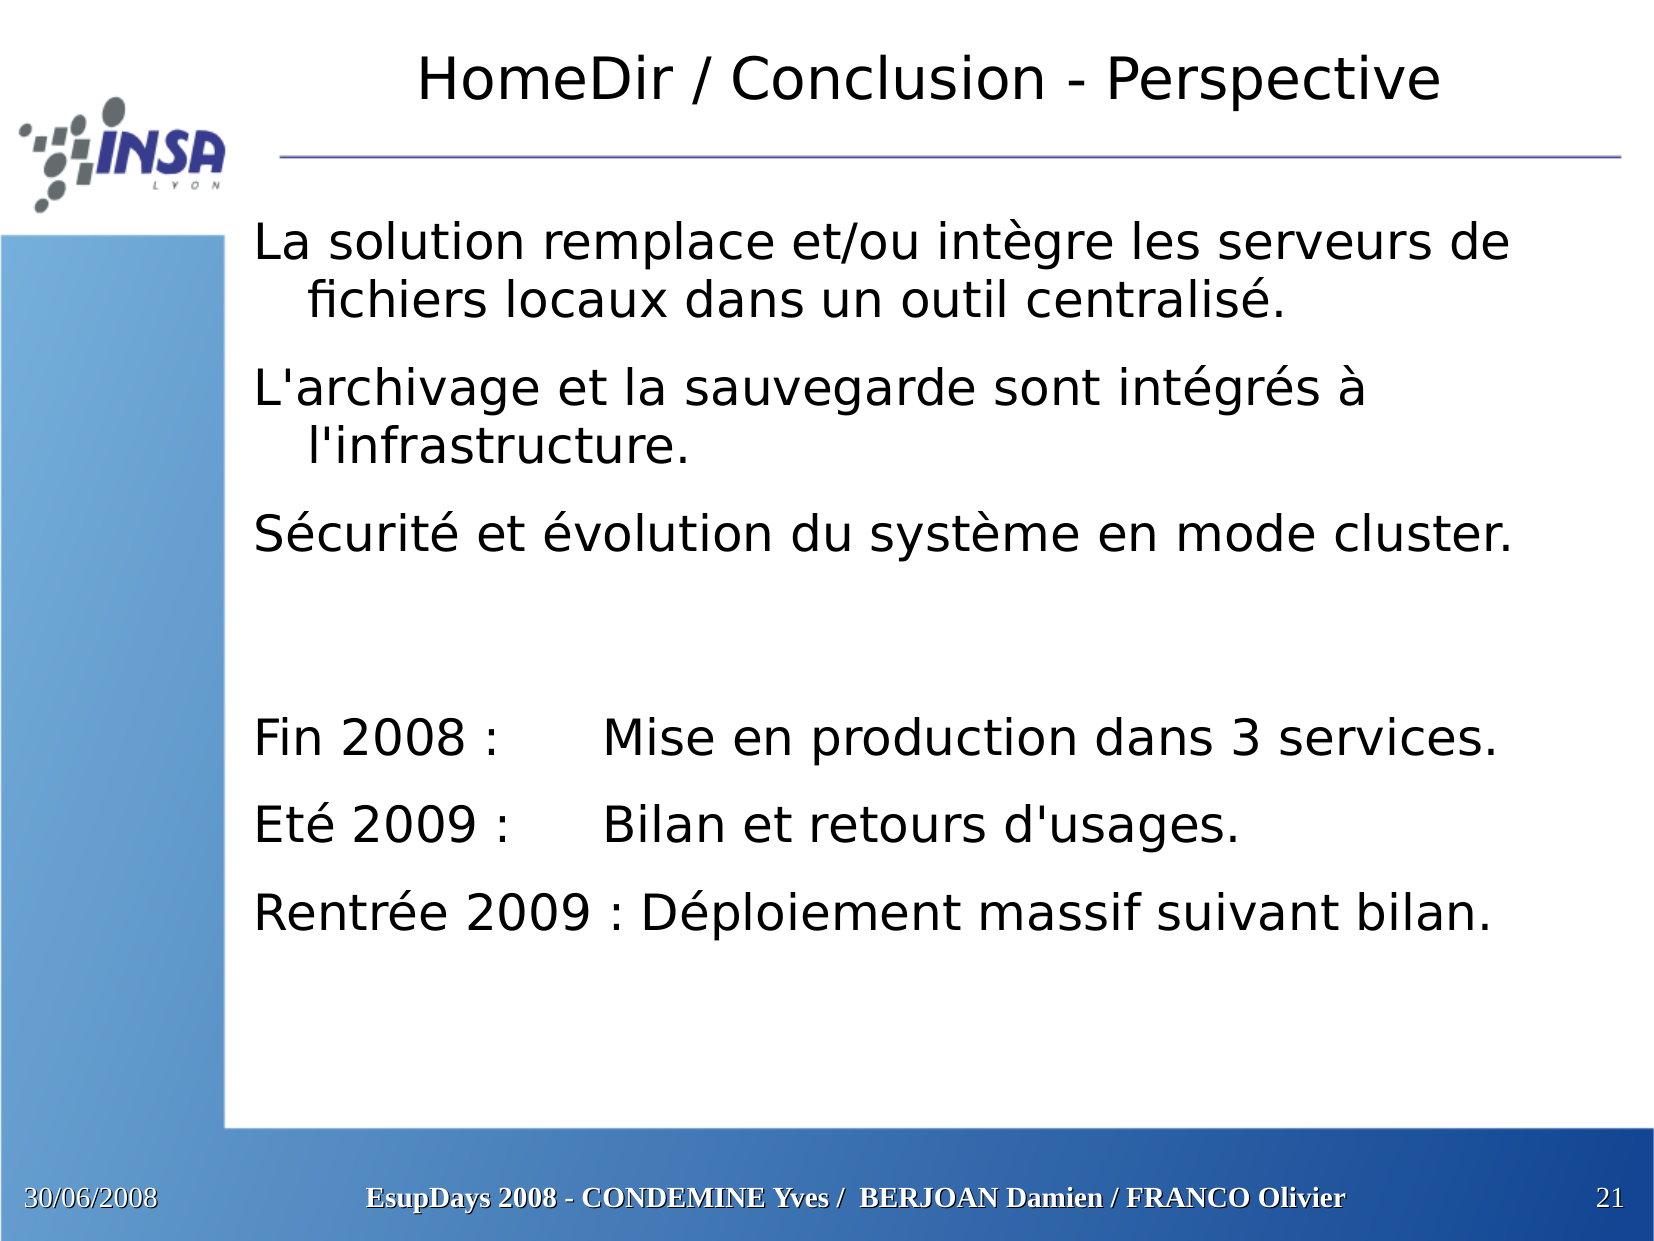

# HomeDir / Conclusion - Perspective
La solution remplace et/ou intègre les serveurs de fichiers locaux dans un outil centralisé.
L'archivage et la sauvegarde sont intégrés à l'infrastructure.
Sécurité et évolution du système en mode cluster.
Fin 2008 :		Mise en production dans 3 services.
Eté 2009 :		Bilan et retours d'usages.
Rentrée 2009 : Déploiement massif suivant bilan.
30/06/2008
EsupDays 2008 - CONDEMINE Yves / BERJOAN Damien / FRANCO Olivier
21